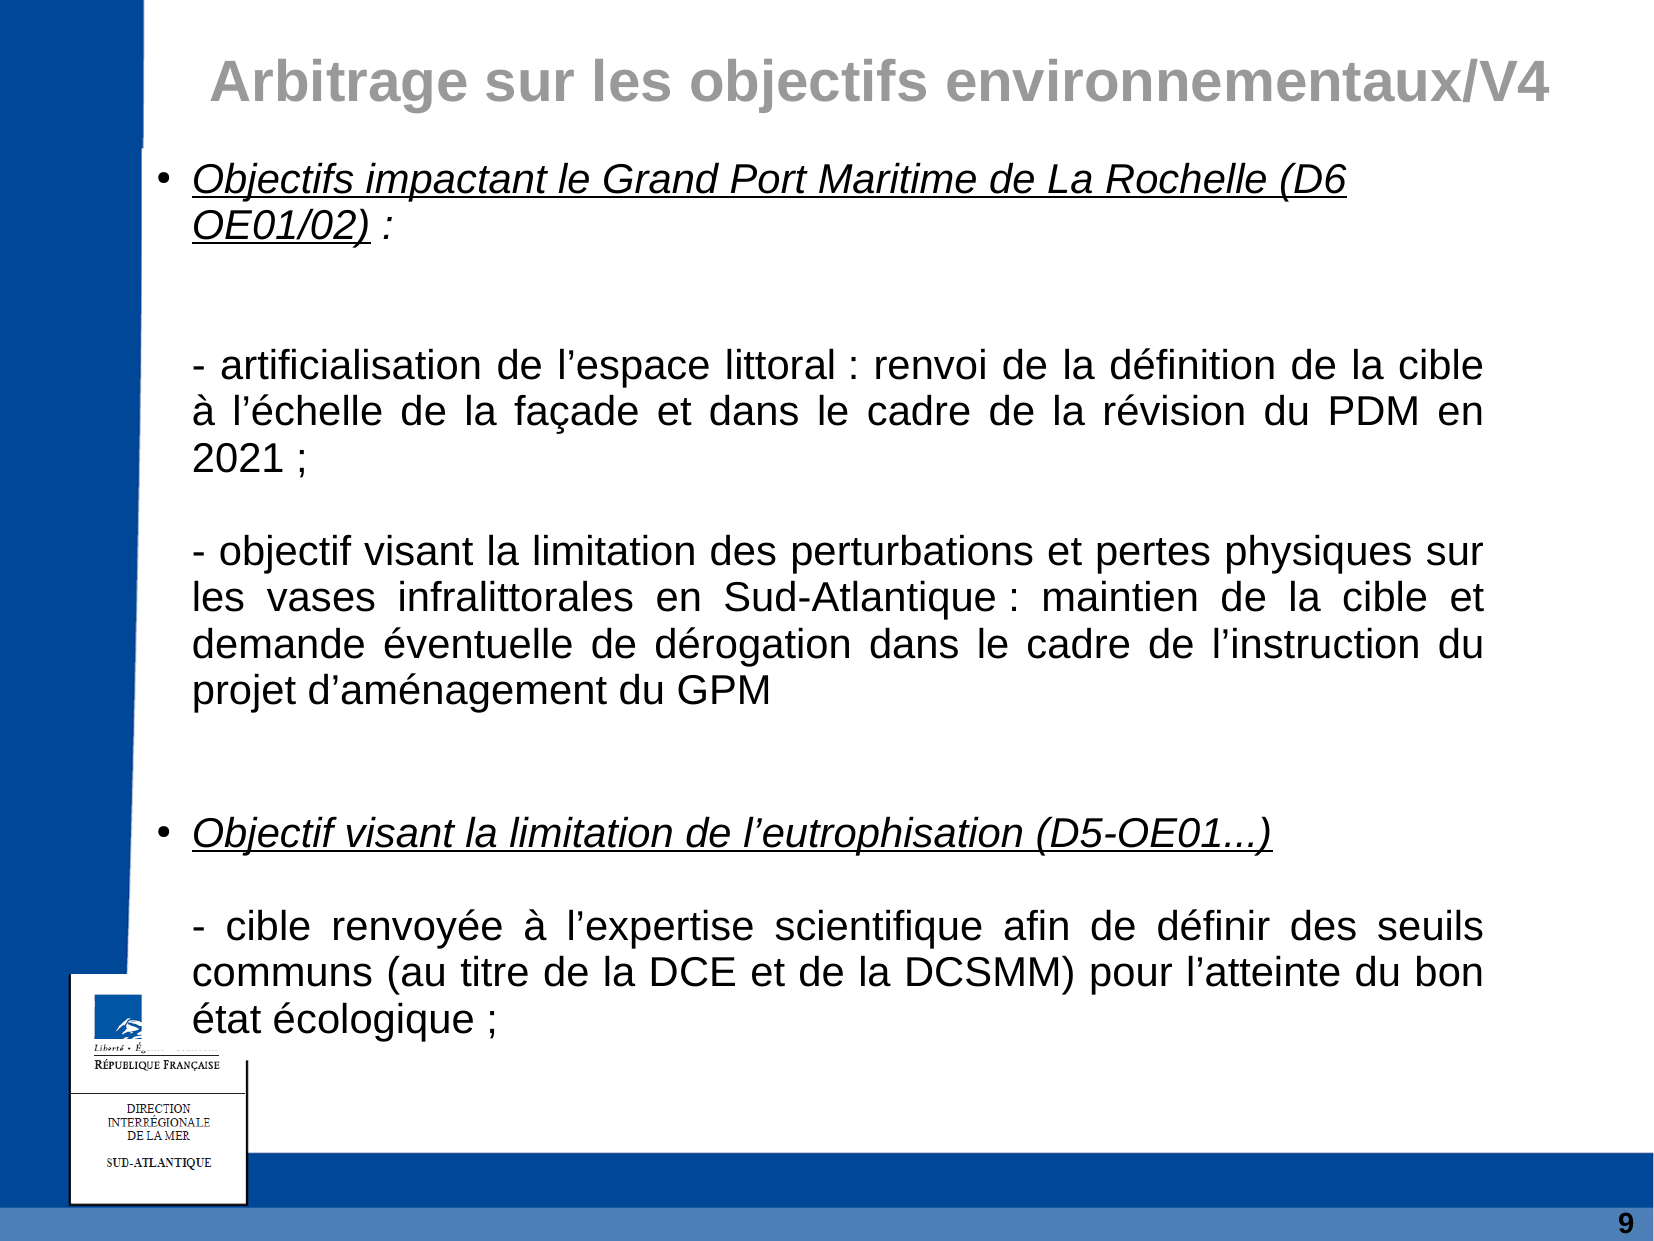

Arbitrage sur les objectifs environnementaux/V4
Objectifs impactant le Grand Port Maritime de La Rochelle (D6 OE01/02) :
- artificialisation de l’espace littoral : renvoi de la définition de la cible à l’échelle de la façade et dans le cadre de la révision du PDM en 2021 ;
- objectif visant la limitation des perturbations et pertes physiques sur les vases infralittorales en Sud-Atlantique : maintien de la cible et demande éventuelle de dérogation dans le cadre de l’instruction du projet d’aménagement du GPM
Objectif visant la limitation de l’eutrophisation (D5-OE01...)
- cible renvoyée à l’expertise scientifique afin de définir des seuils communs (au titre de la DCE et de la DCSMM) pour l’atteinte du bon état écologique ;